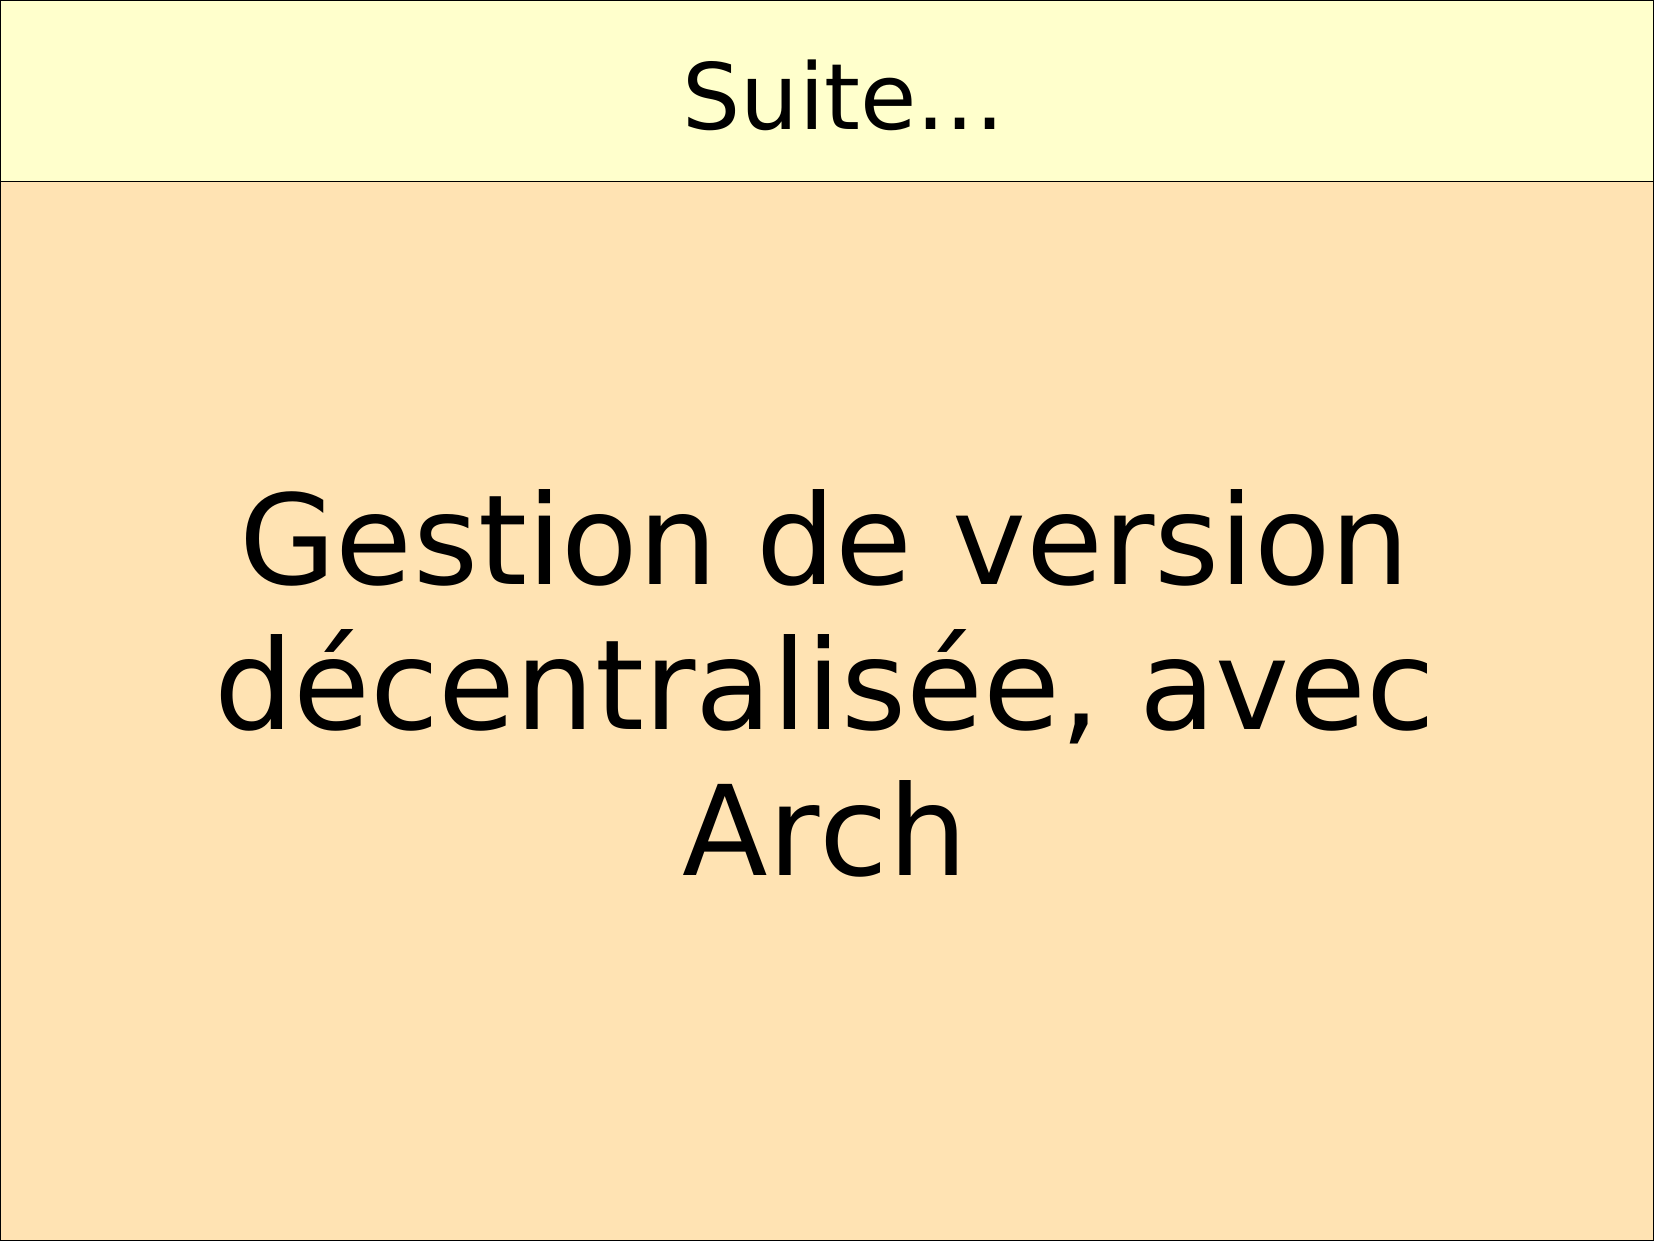

# Suite...
Gestion de version décentralisée, avec Arch